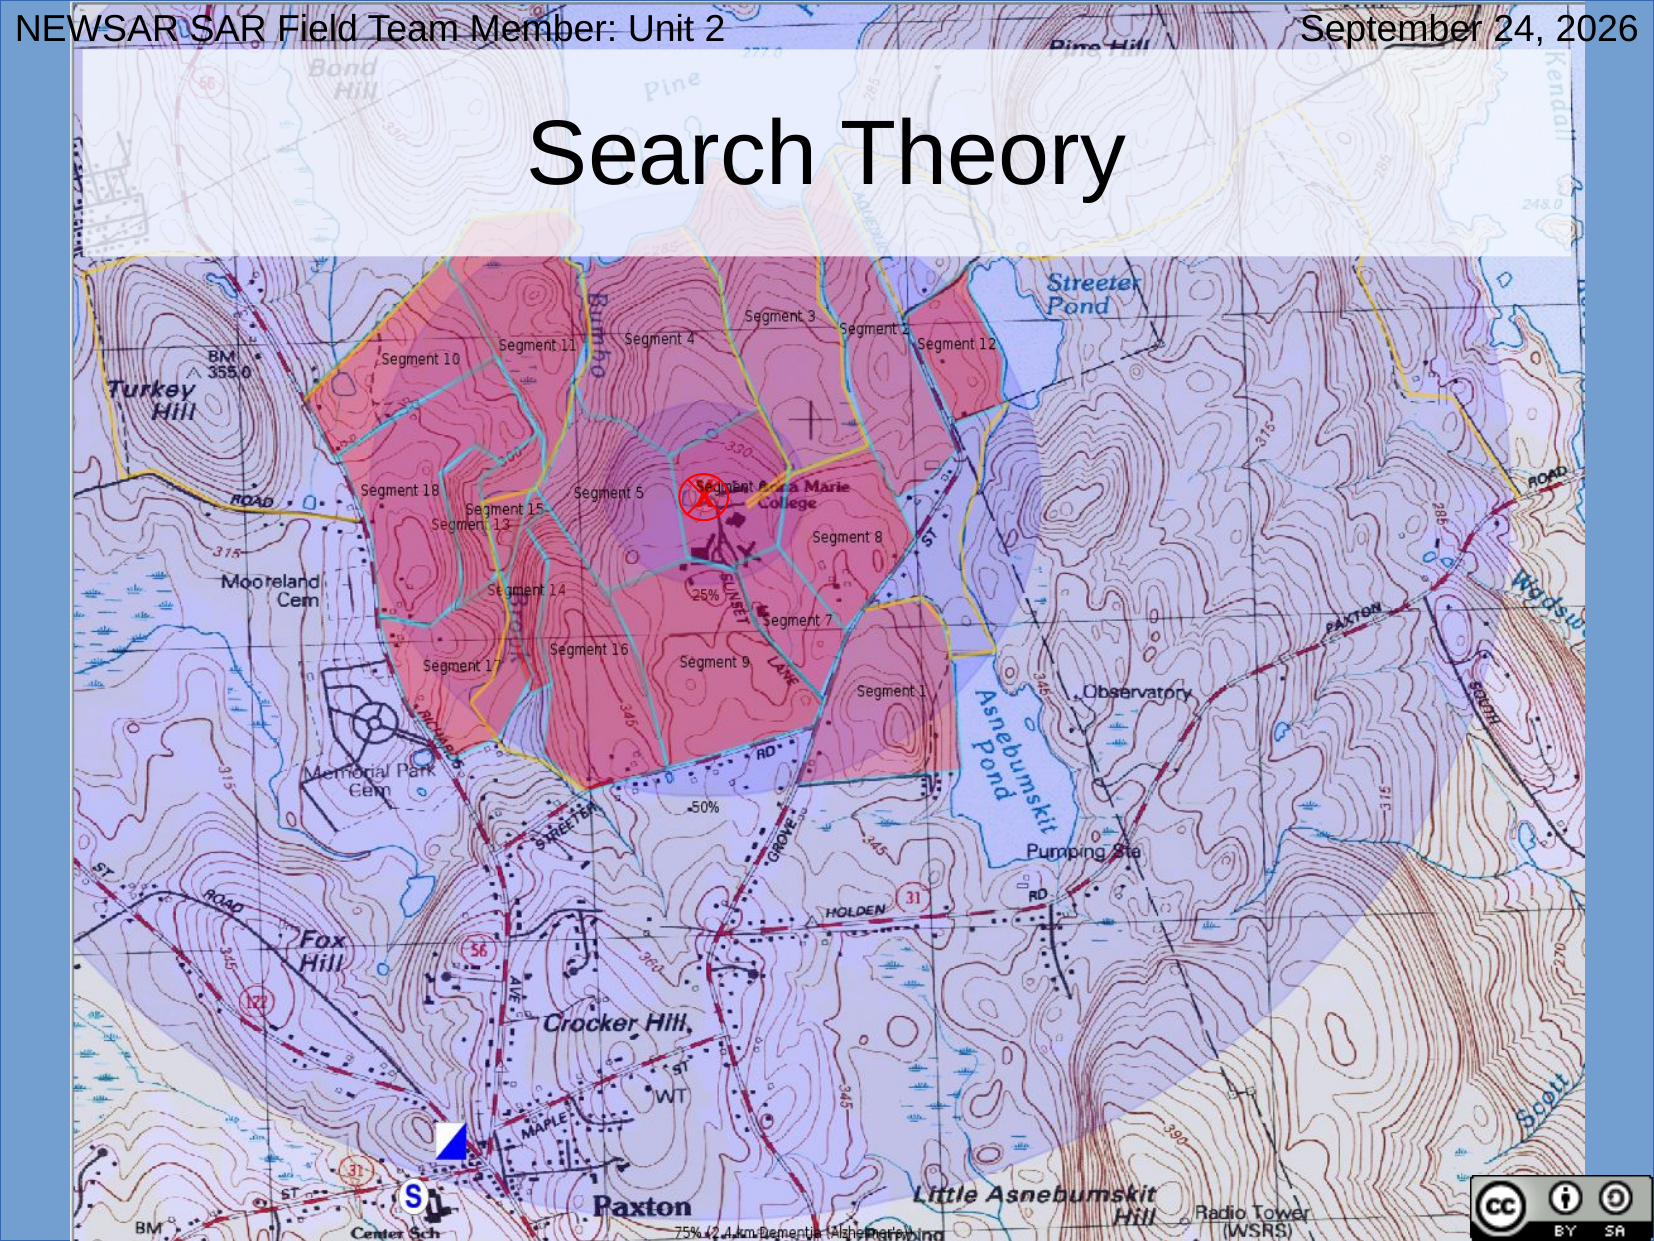

NEWSAR SAR Field Team Member: Unit 2
# Search Theory